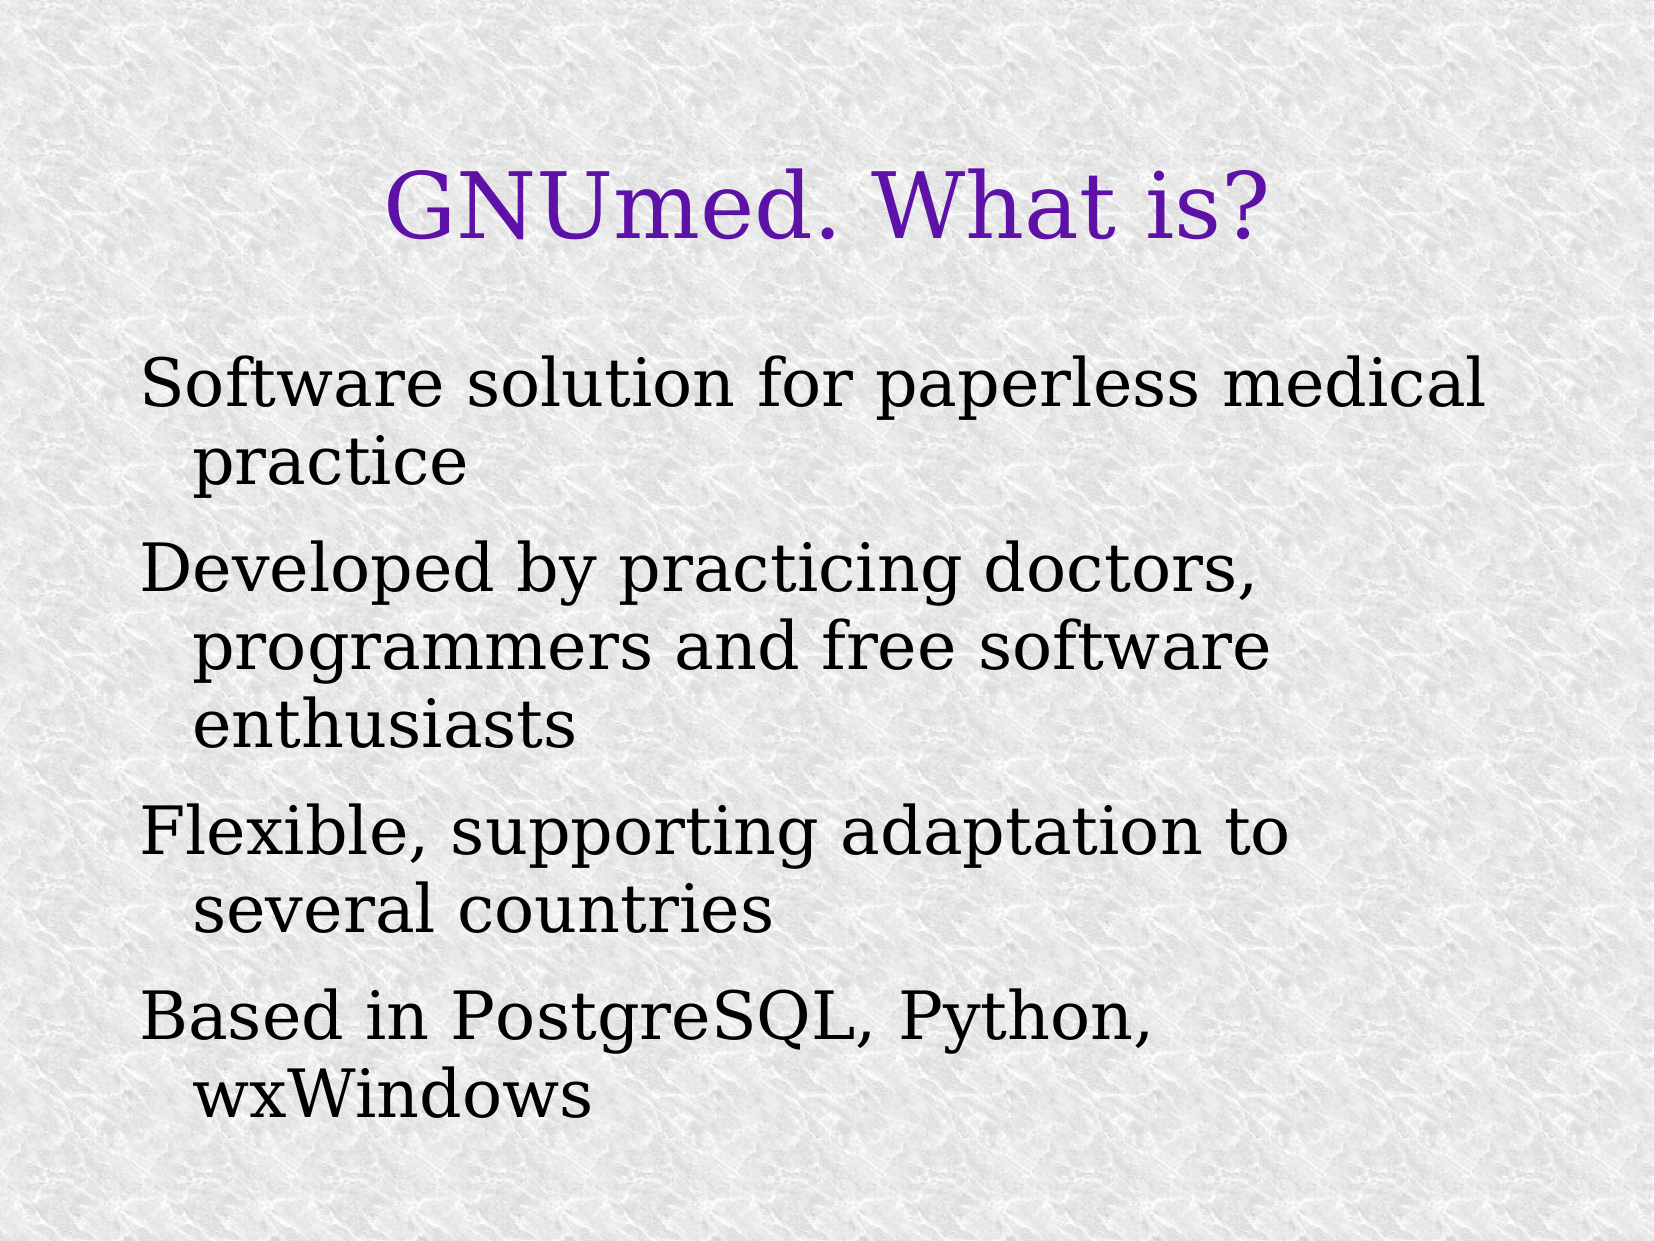

# GNUmed. What is?
Software solution for paperless medical practice
Developed by practicing doctors, programmers and free software enthusiasts
Flexible, supporting adaptation to several countries
Based in PostgreSQL, Python, wxWindows